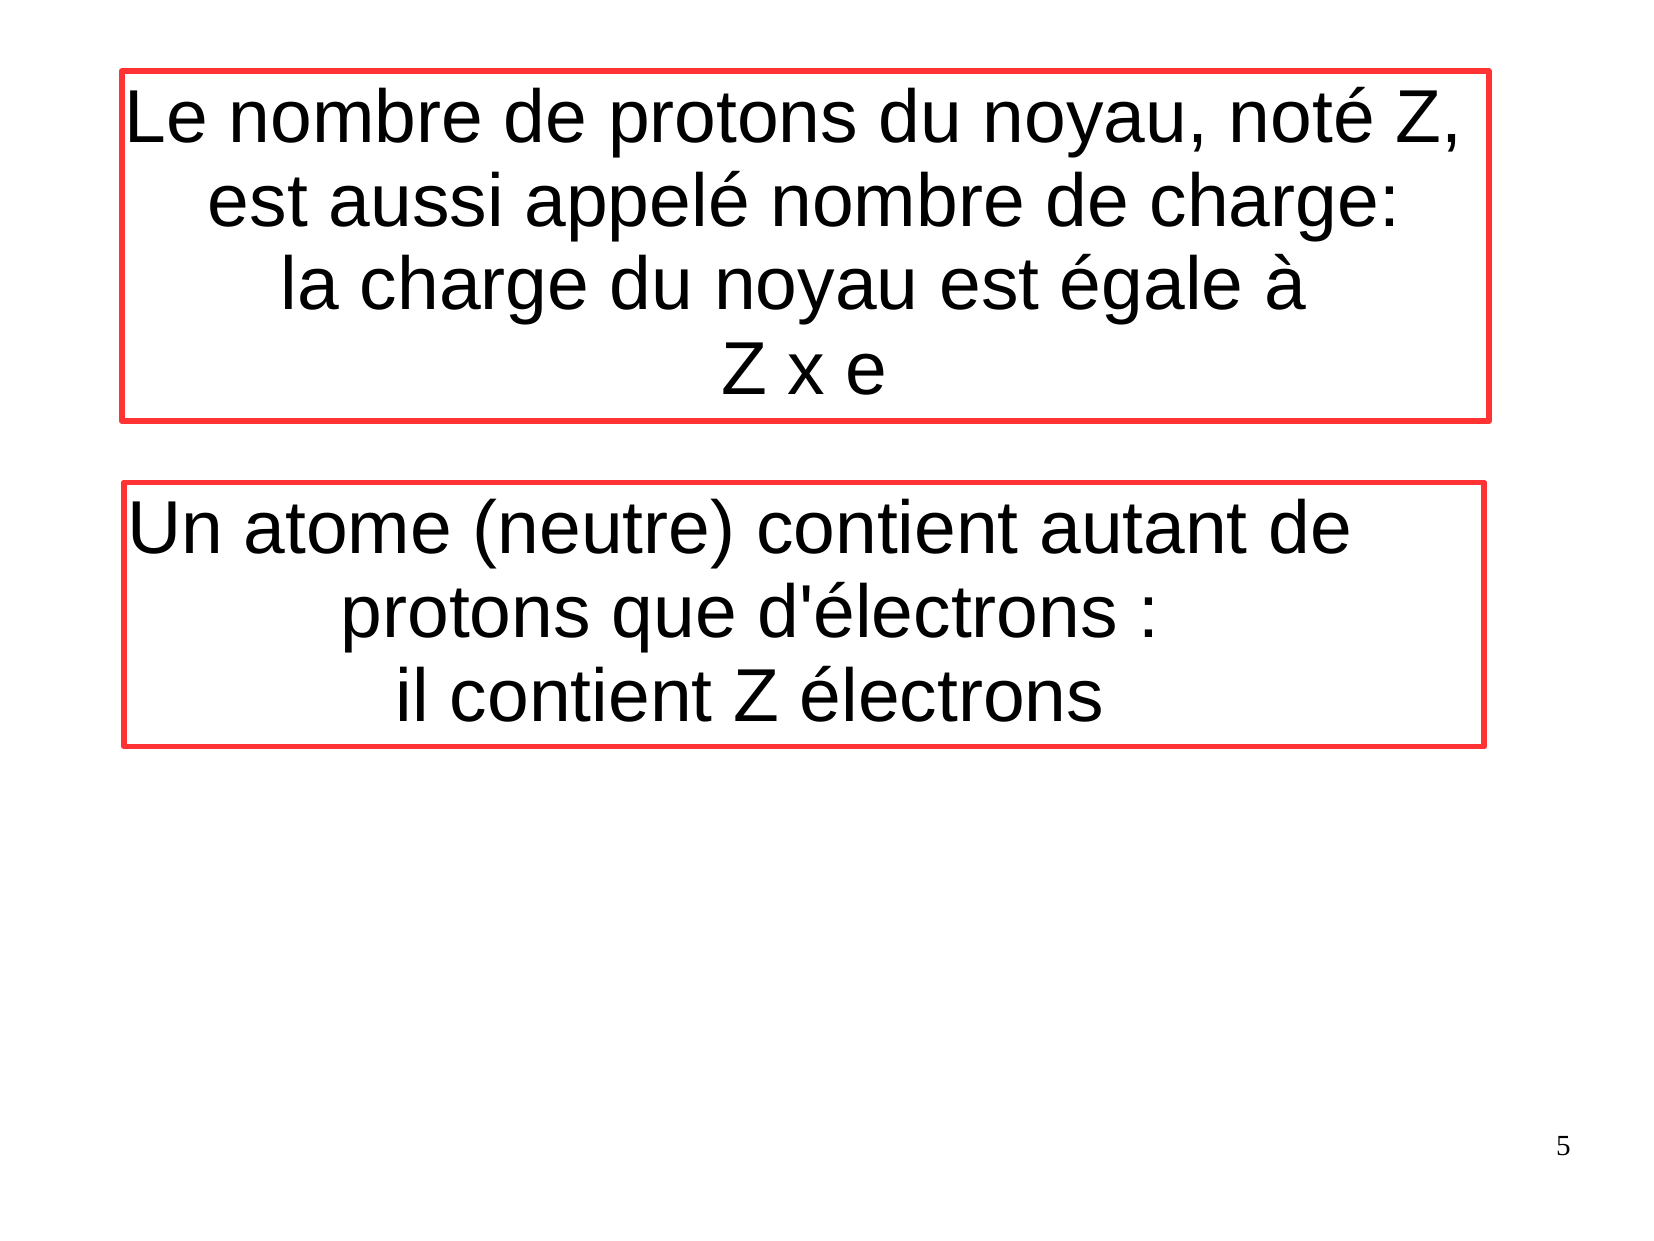

Le nombre de protons du noyau, noté Z,
est aussi appelé nombre de charge:
la charge du noyau est égale à
Z x e
Un atome (neutre) contient autant de
protons que d'électrons :
il contient Z électrons
5